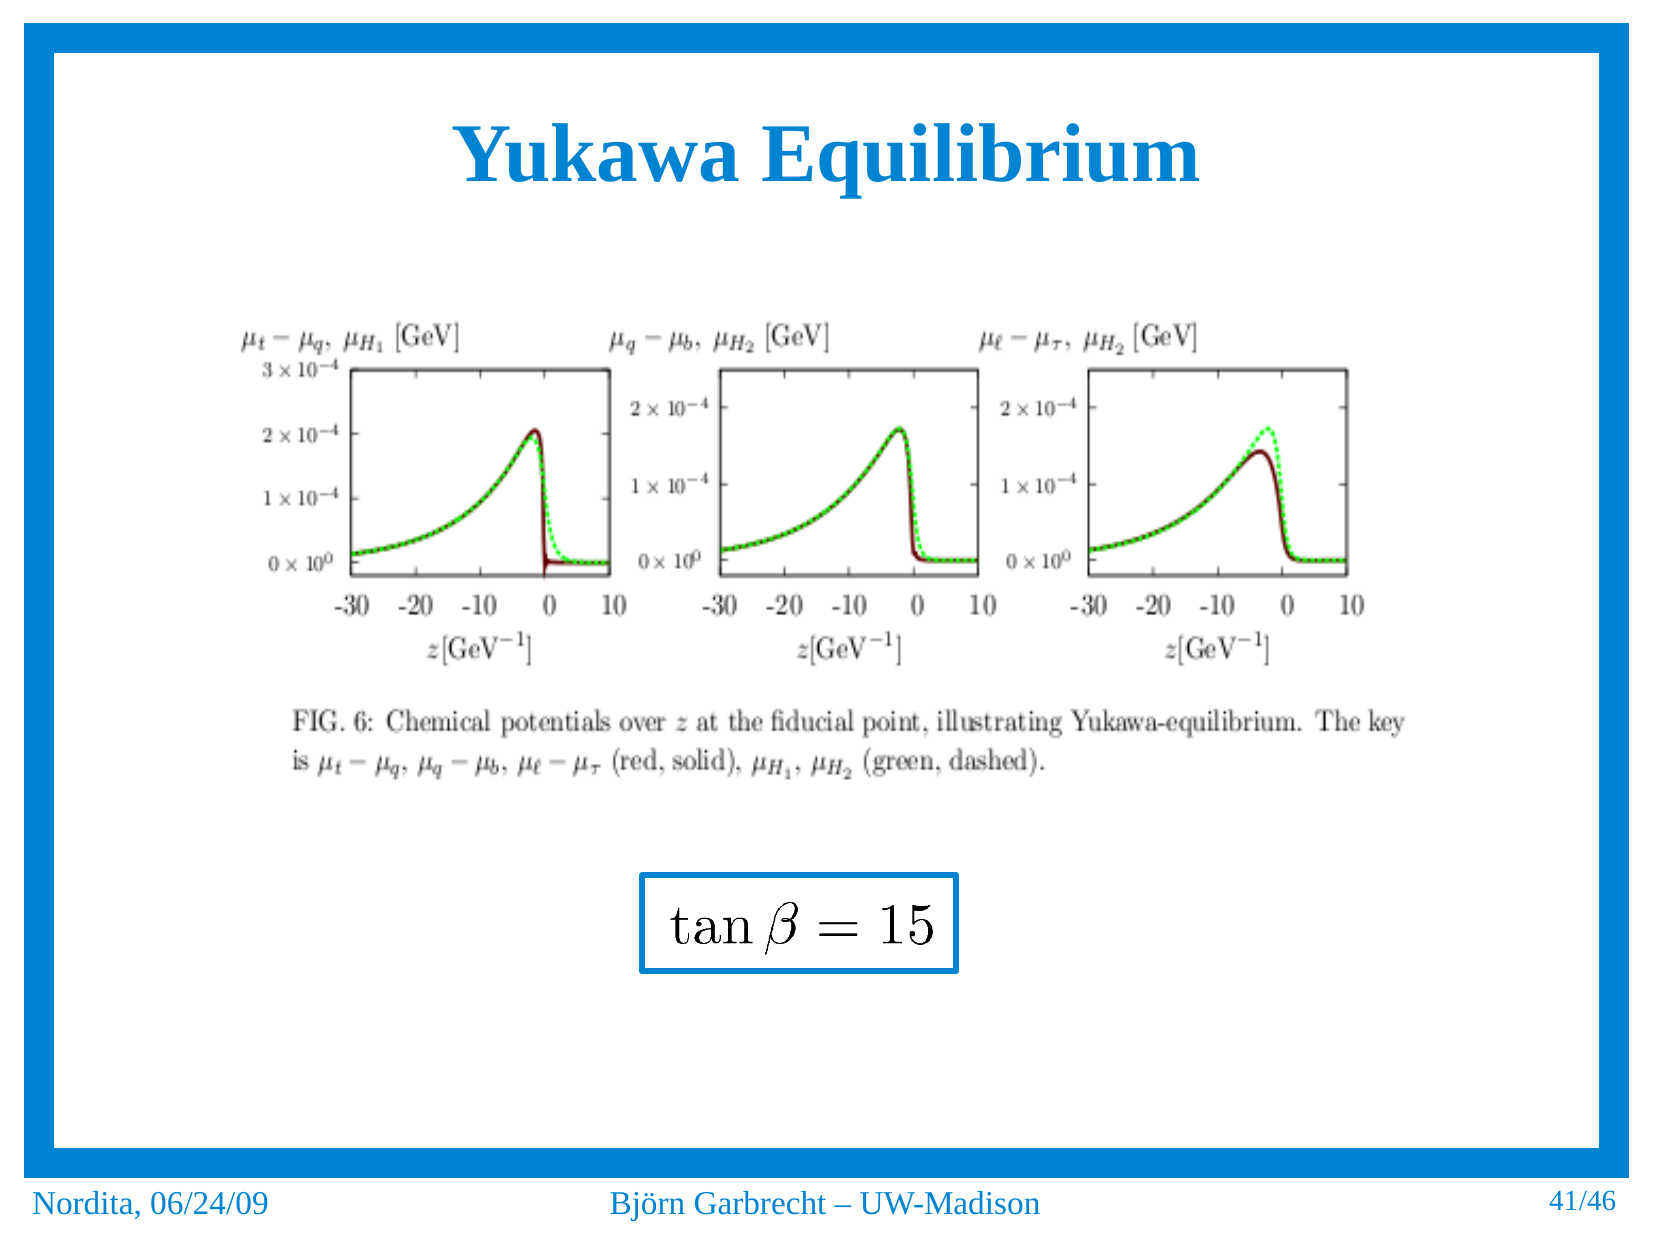

# Yukawa Equilibrium
Björn Garbrecht – UW-Madison
41